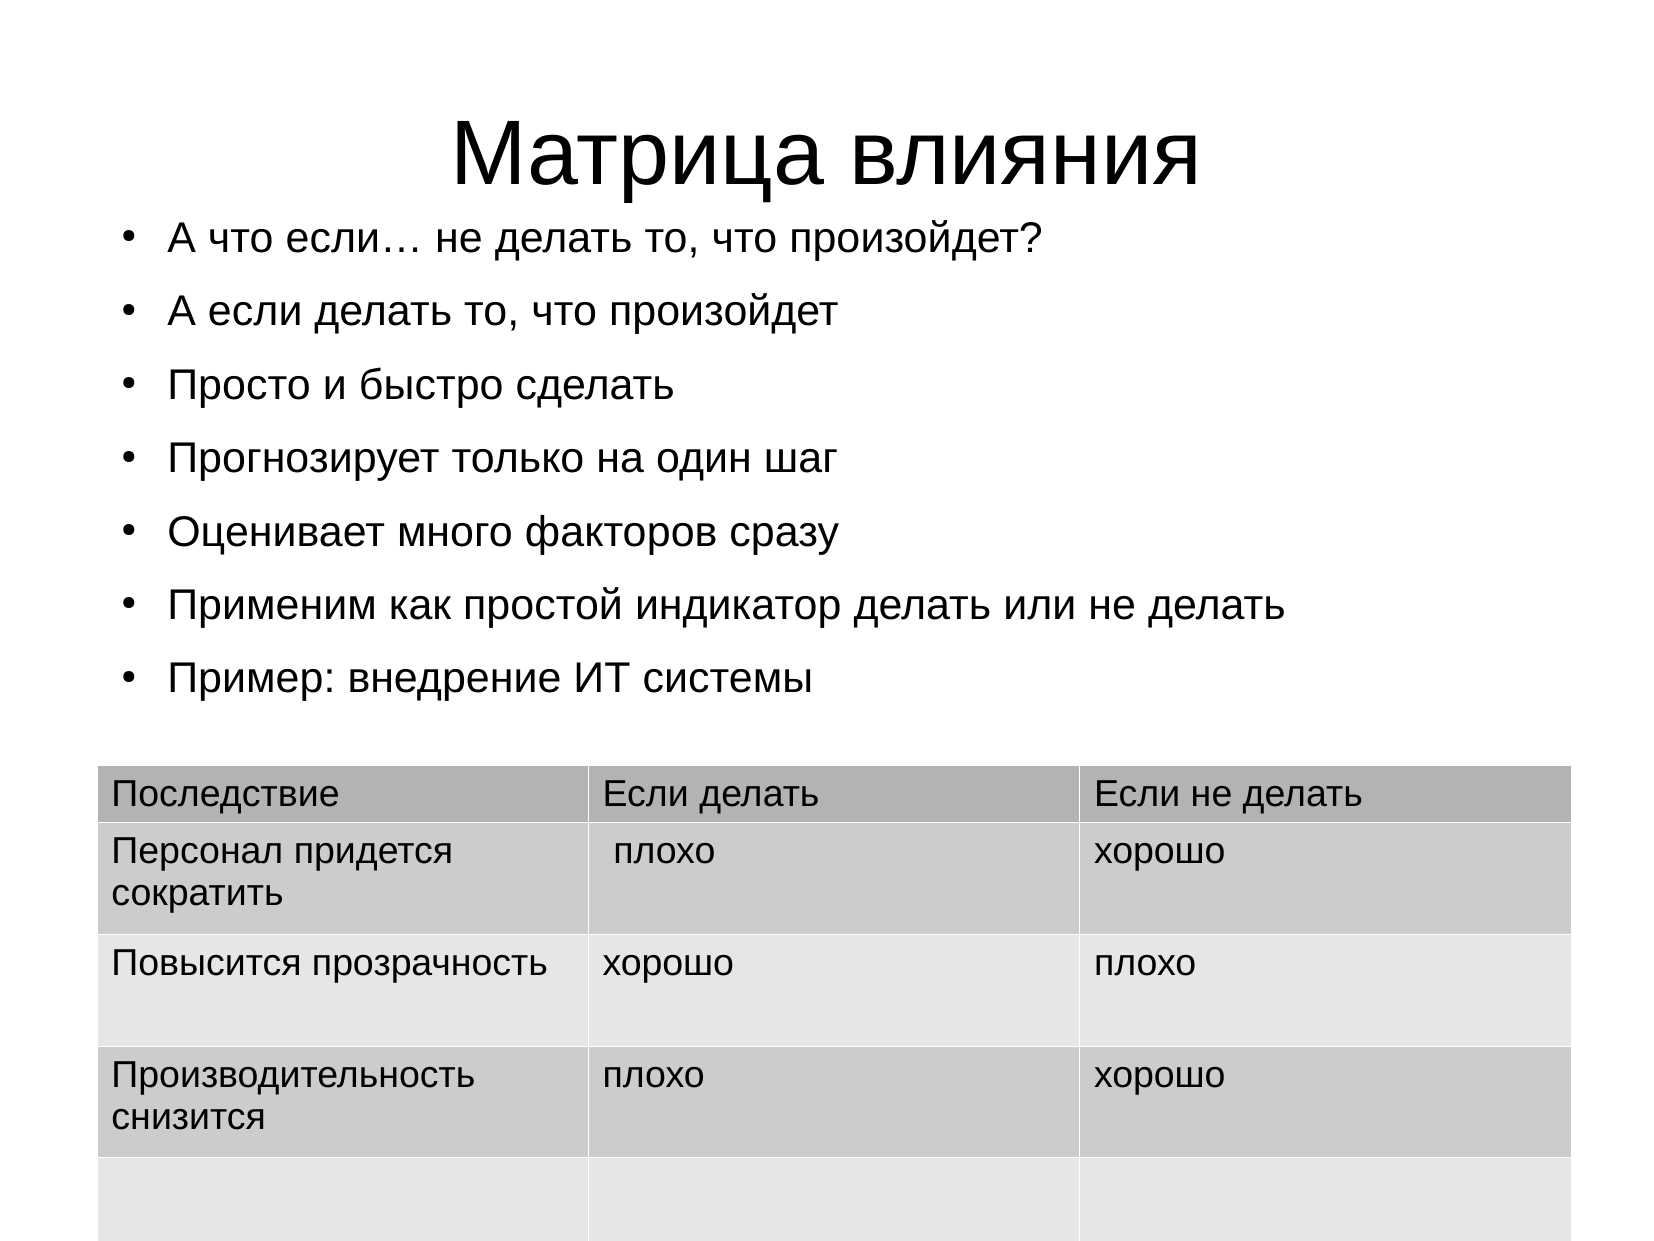

# Матрица влияния
А что если… не делать то, что произойдет?
А если делать то, что произойдет
Просто и быстро сделать
Прогнозирует только на один шаг
Оценивает много факторов сразу
Применим как простой индикатор делать или не делать
Пример: внедрение ИТ системы
| Последствие | Если делать | Если не делать |
| --- | --- | --- |
| Персонал придется сократить | плохо | хорошо |
| Повысится прозрачность | хорошо | плохо |
| Производительность снизится | плохо | хорошо |
| | | |